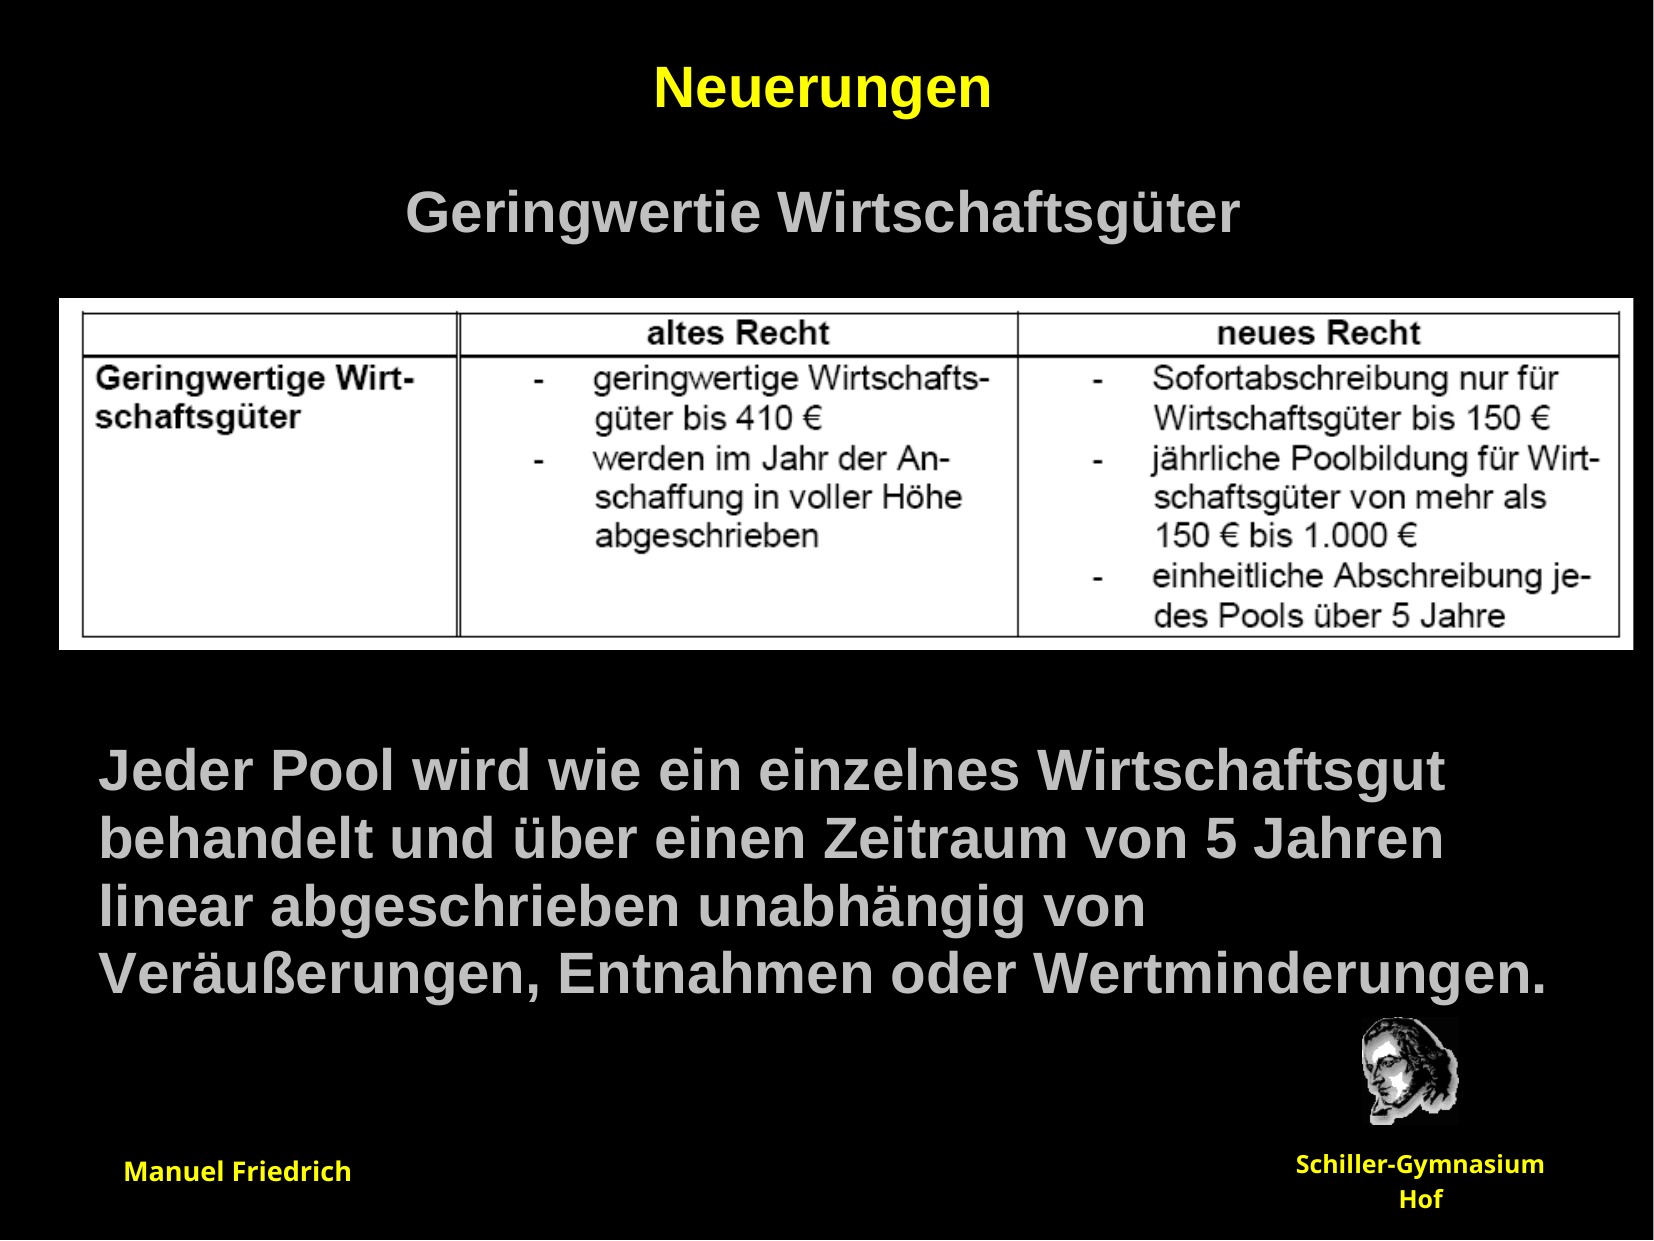

Neuerungen
Geringwertie Wirtschaftsgüter
Jeder Pool wird wie ein einzelnes Wirtschaftsgut
behandelt und über einen Zeitraum von 5 Jahren
linear abgeschrieben unabhängig von
Veräußerungen, Entnahmen oder Wertminderungen.
Schiller-Gymnasium
Hof
Manuel Friedrich